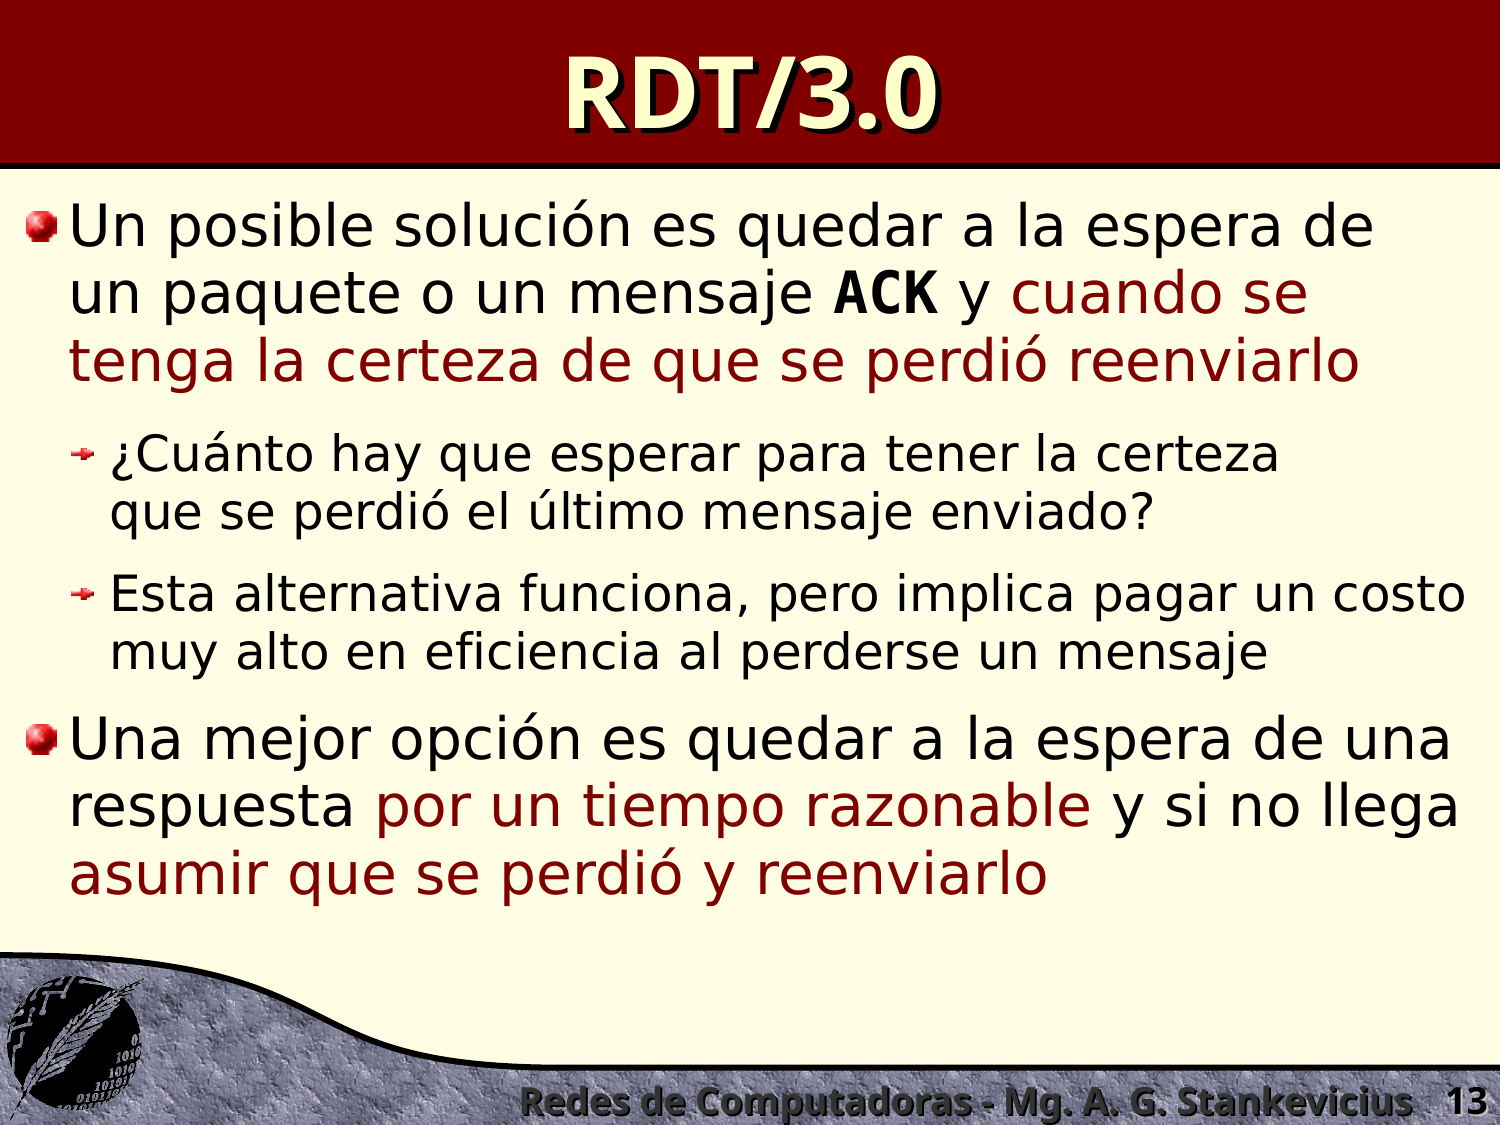

# RDT/3.0
Un posible solución es quedar a la espera de
un paquete o un mensaje ACK y cuando se tenga la certeza de que se perdió reenviarlo
¿Cuánto hay que esperar para tener la certeza
que se perdió el último mensaje enviado?
Esta alternativa funciona, pero implica pagar un costo muy alto en eficiencia al perderse un mensaje
Una mejor opción es quedar a la espera de una respuesta por un tiempo razonable y si no llega asumir que se perdió y reenviarlo
13